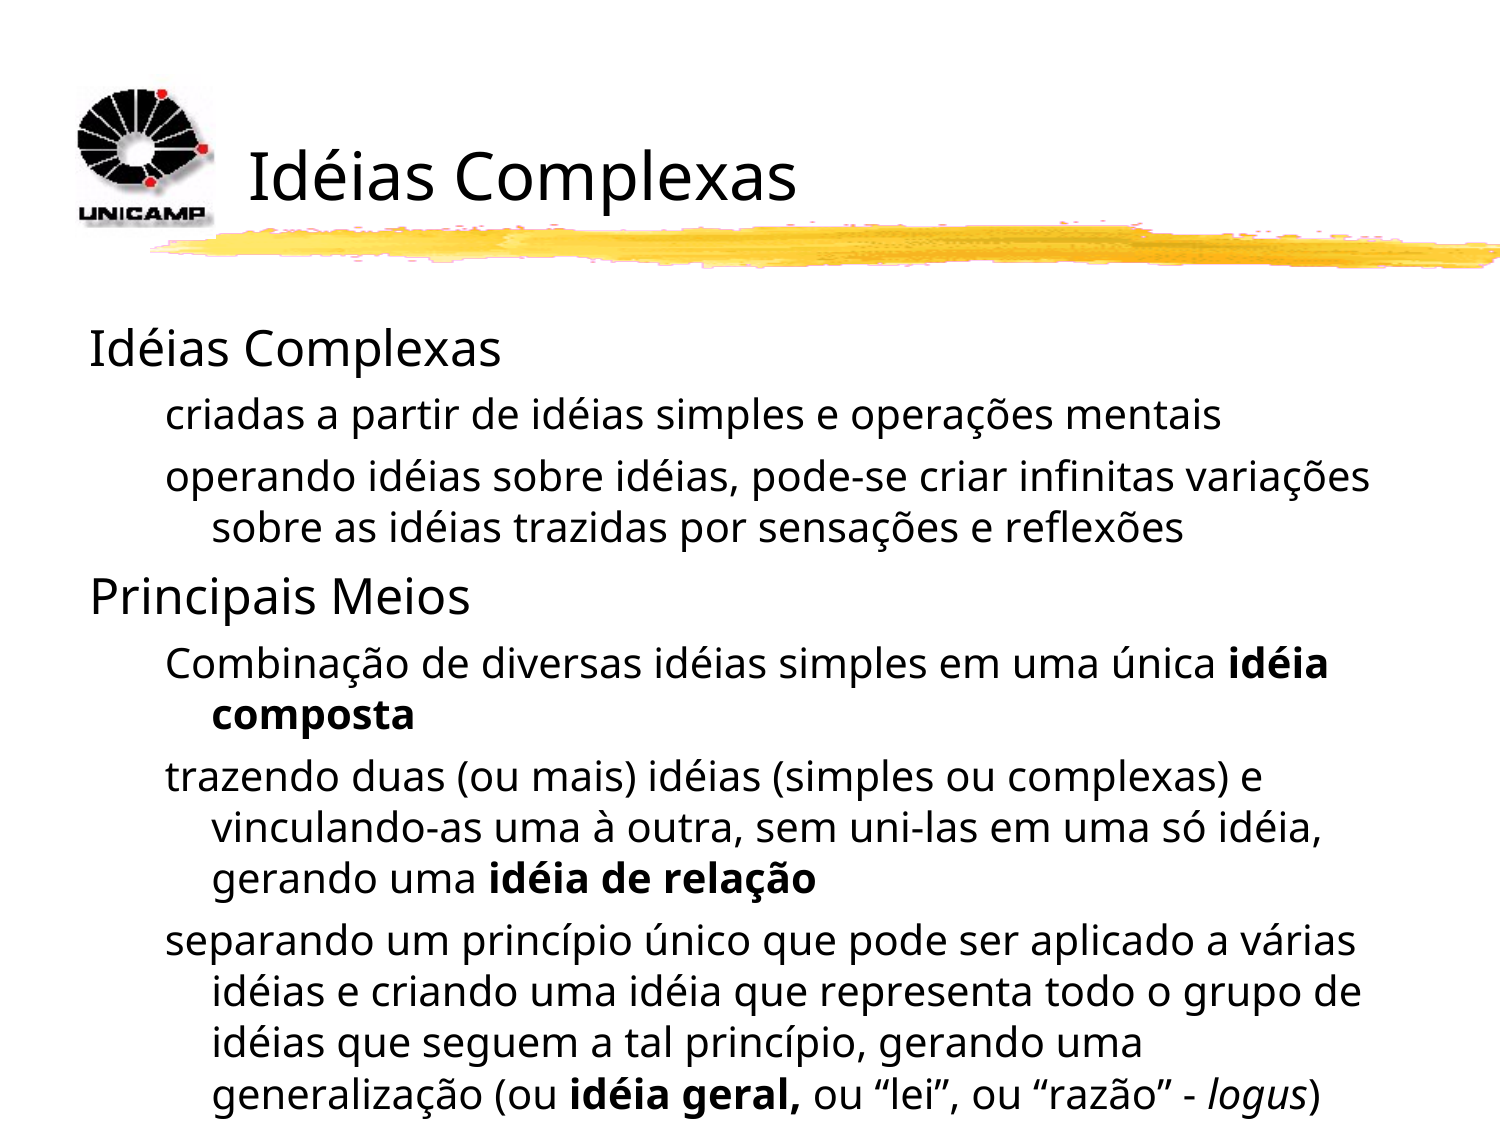

# Idéias Complexas
Idéias Complexas
criadas a partir de idéias simples e operações mentais
operando idéias sobre idéias, pode-se criar infinitas variações sobre as idéias trazidas por sensações e reflexões
Principais Meios
Combinação de diversas idéias simples em uma única idéia composta
trazendo duas (ou mais) idéias (simples ou complexas) e vinculando-as uma à outra, sem uni-las em uma só idéia, gerando uma idéia de relação
separando um princípio único que pode ser aplicado a várias idéias e criando uma idéia que representa todo o grupo de idéias que seguem a tal princípio, gerando uma generalização (ou idéia geral, ou “lei”, ou “razão” - logus)